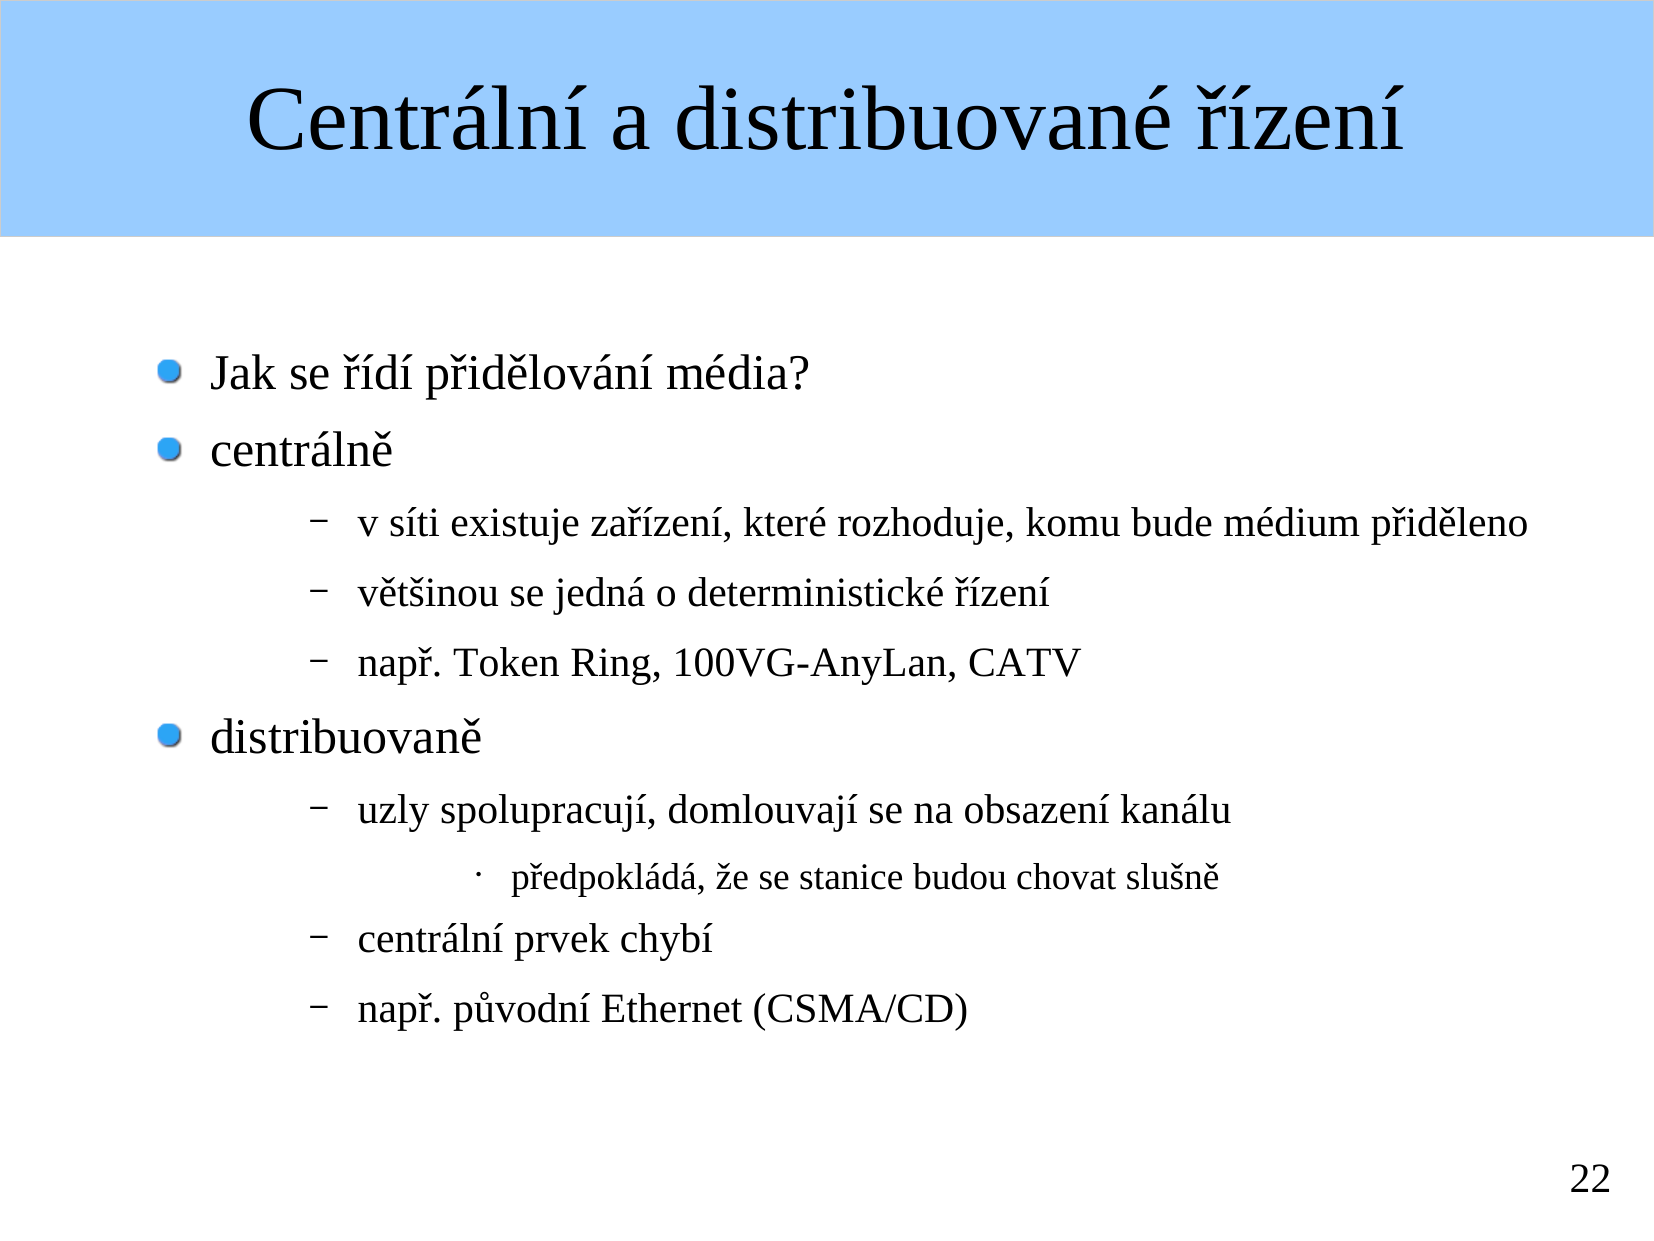

# Centrální a distribuované řízení
Jak se řídí přidělování média?
centrálně
v síti existuje zařízení, které rozhoduje, komu bude médium přiděleno
většinou se jedná o deterministické řízení
např. Token Ring, 100VG-AnyLan, CATV
distribuovaně
uzly spolupracují, domlouvají se na obsazení kanálu
předpokládá, že se stanice budou chovat slušně
centrální prvek chybí
např. původní Ethernet (CSMA/CD)